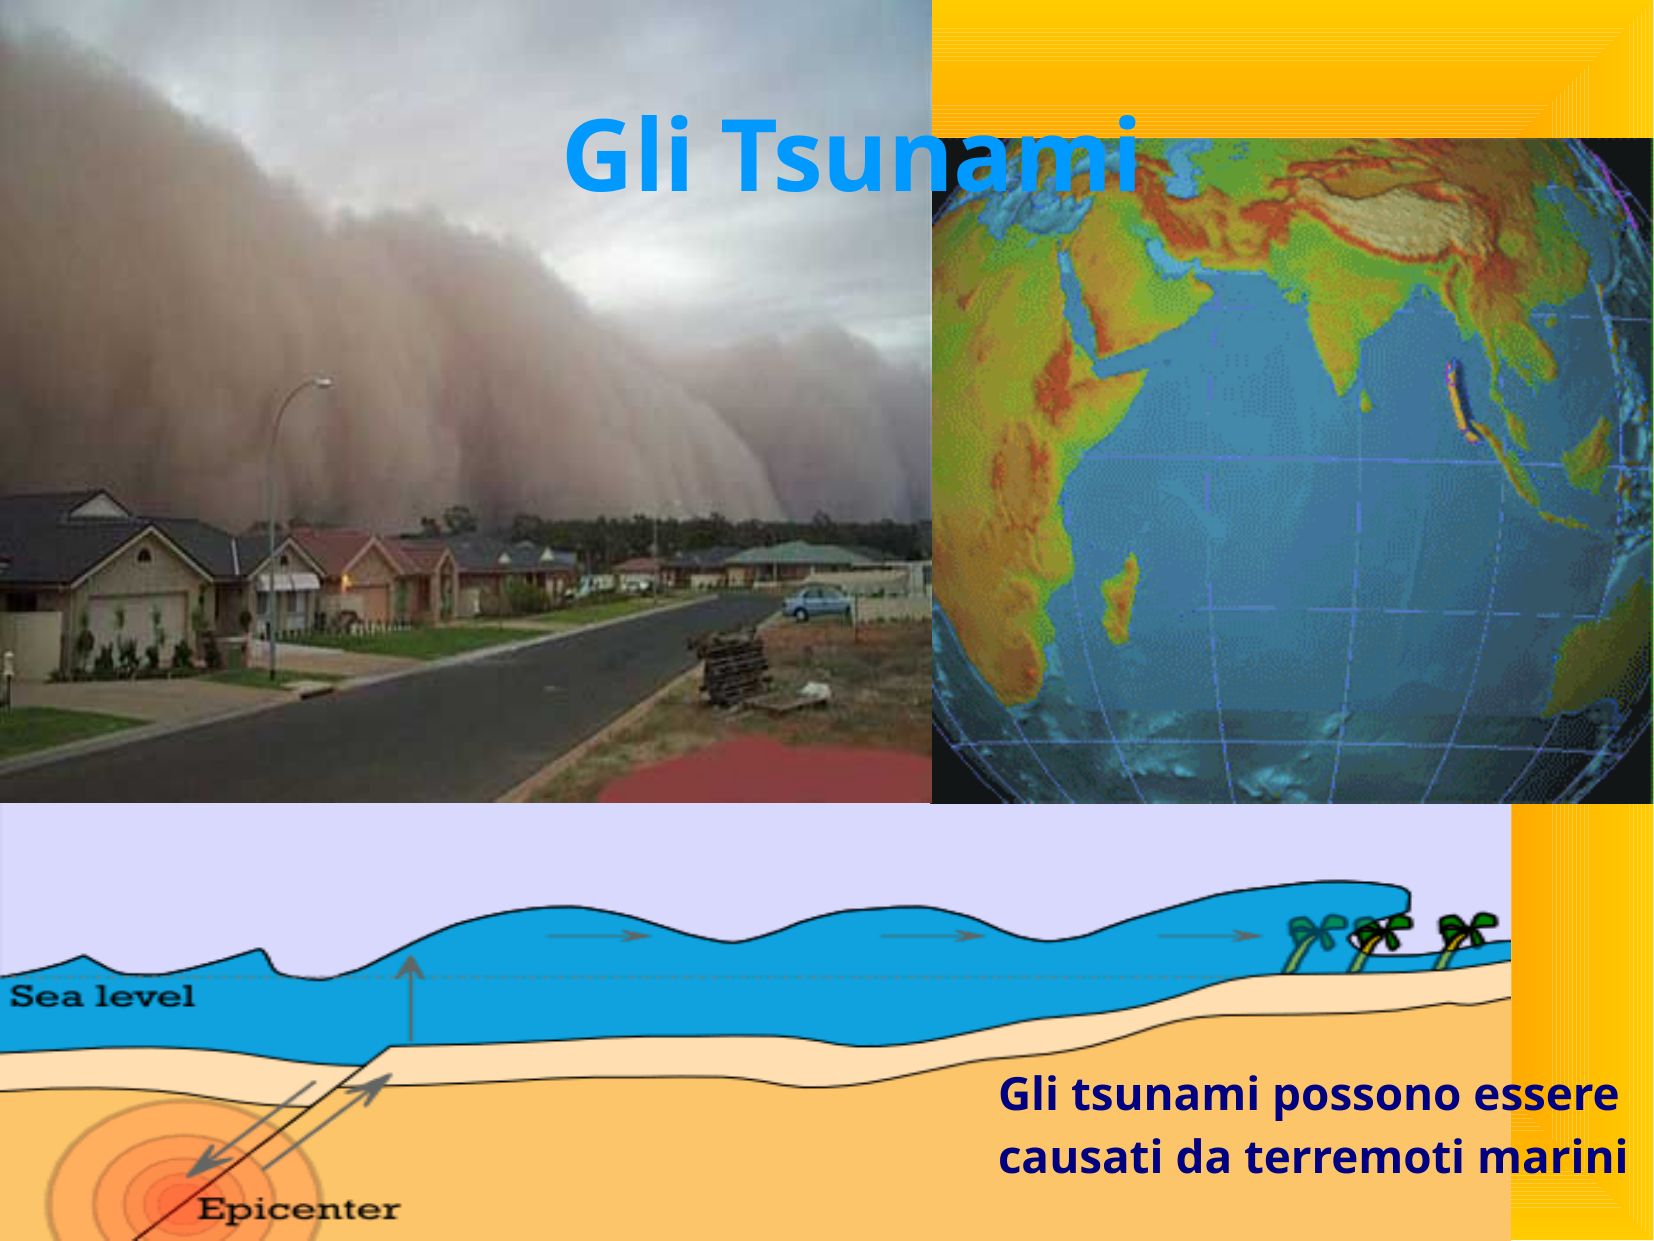

# Gli Tsunami
Gli tsunami possono essere causati da terremoti marini